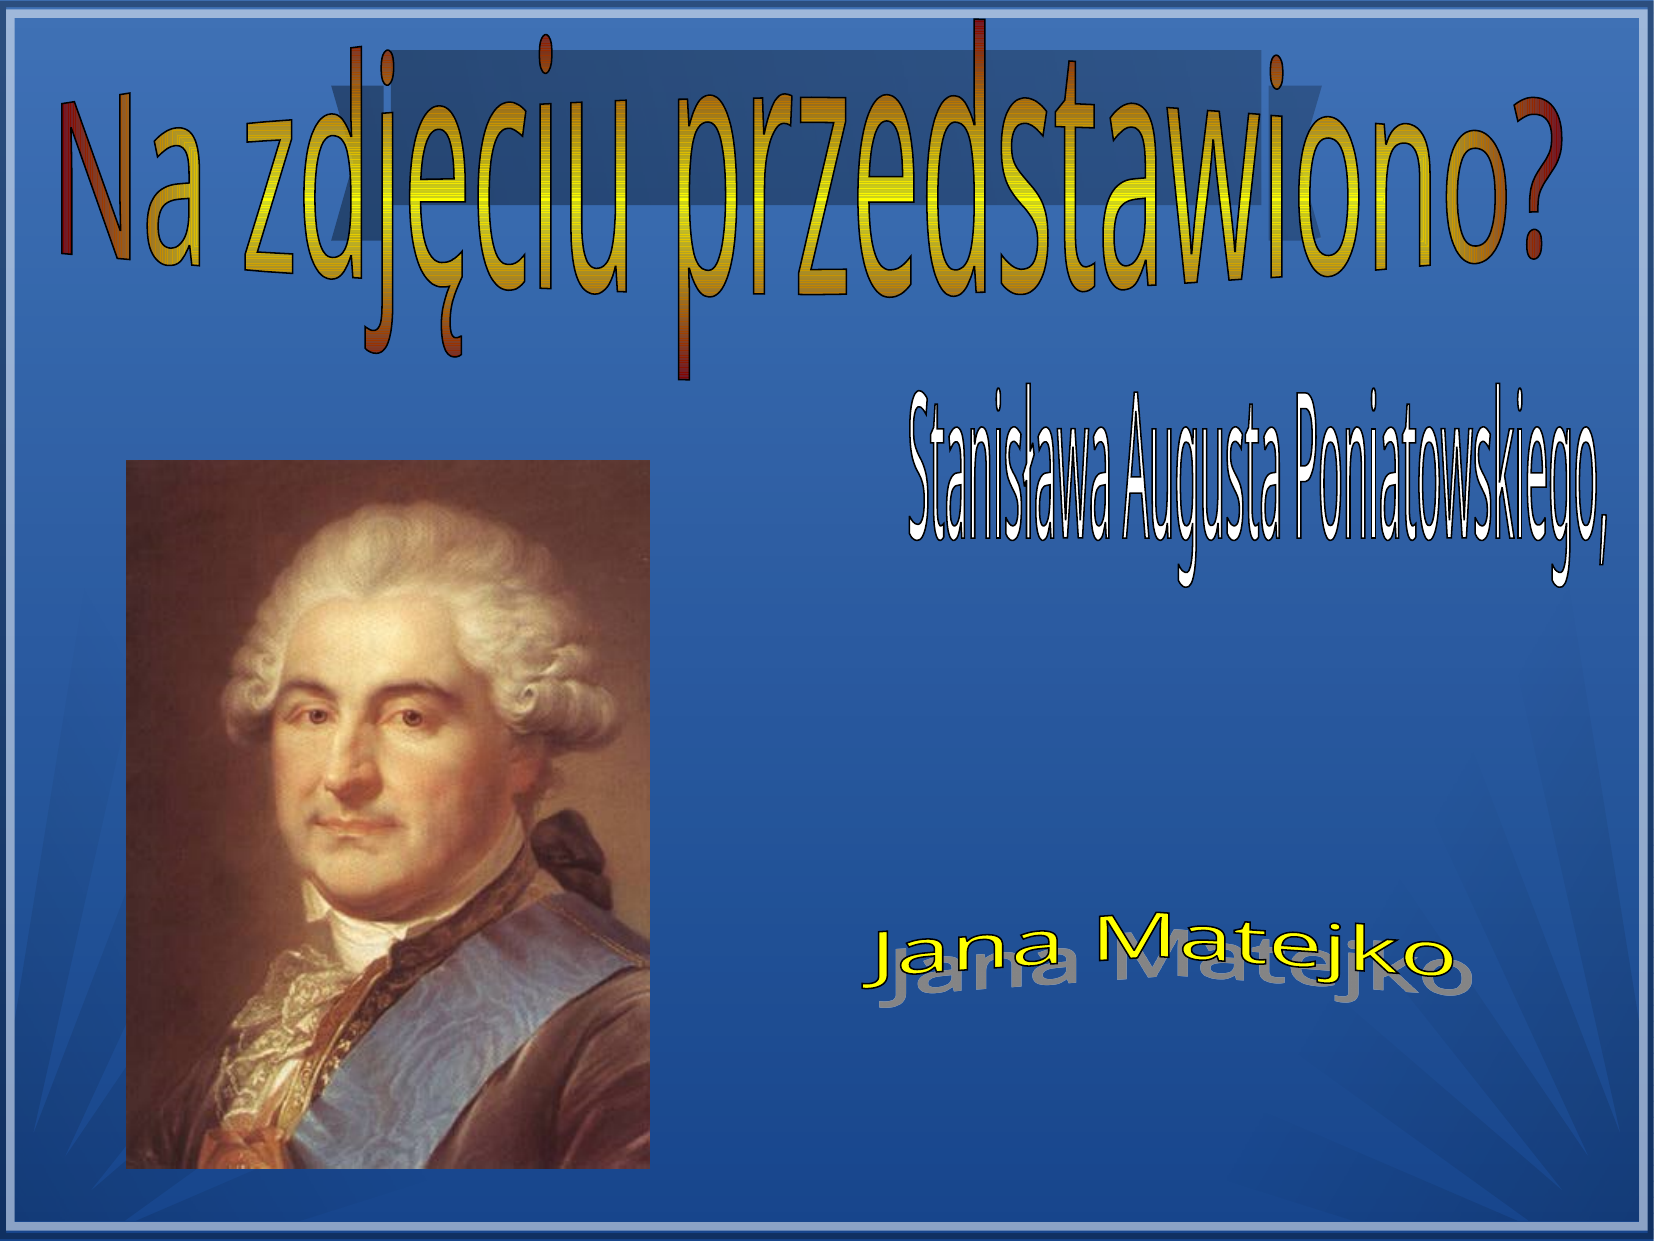

Na zdjęciu przedstawiono?
Stanisława Augusta Poniatowskiego,
Jana Matejko